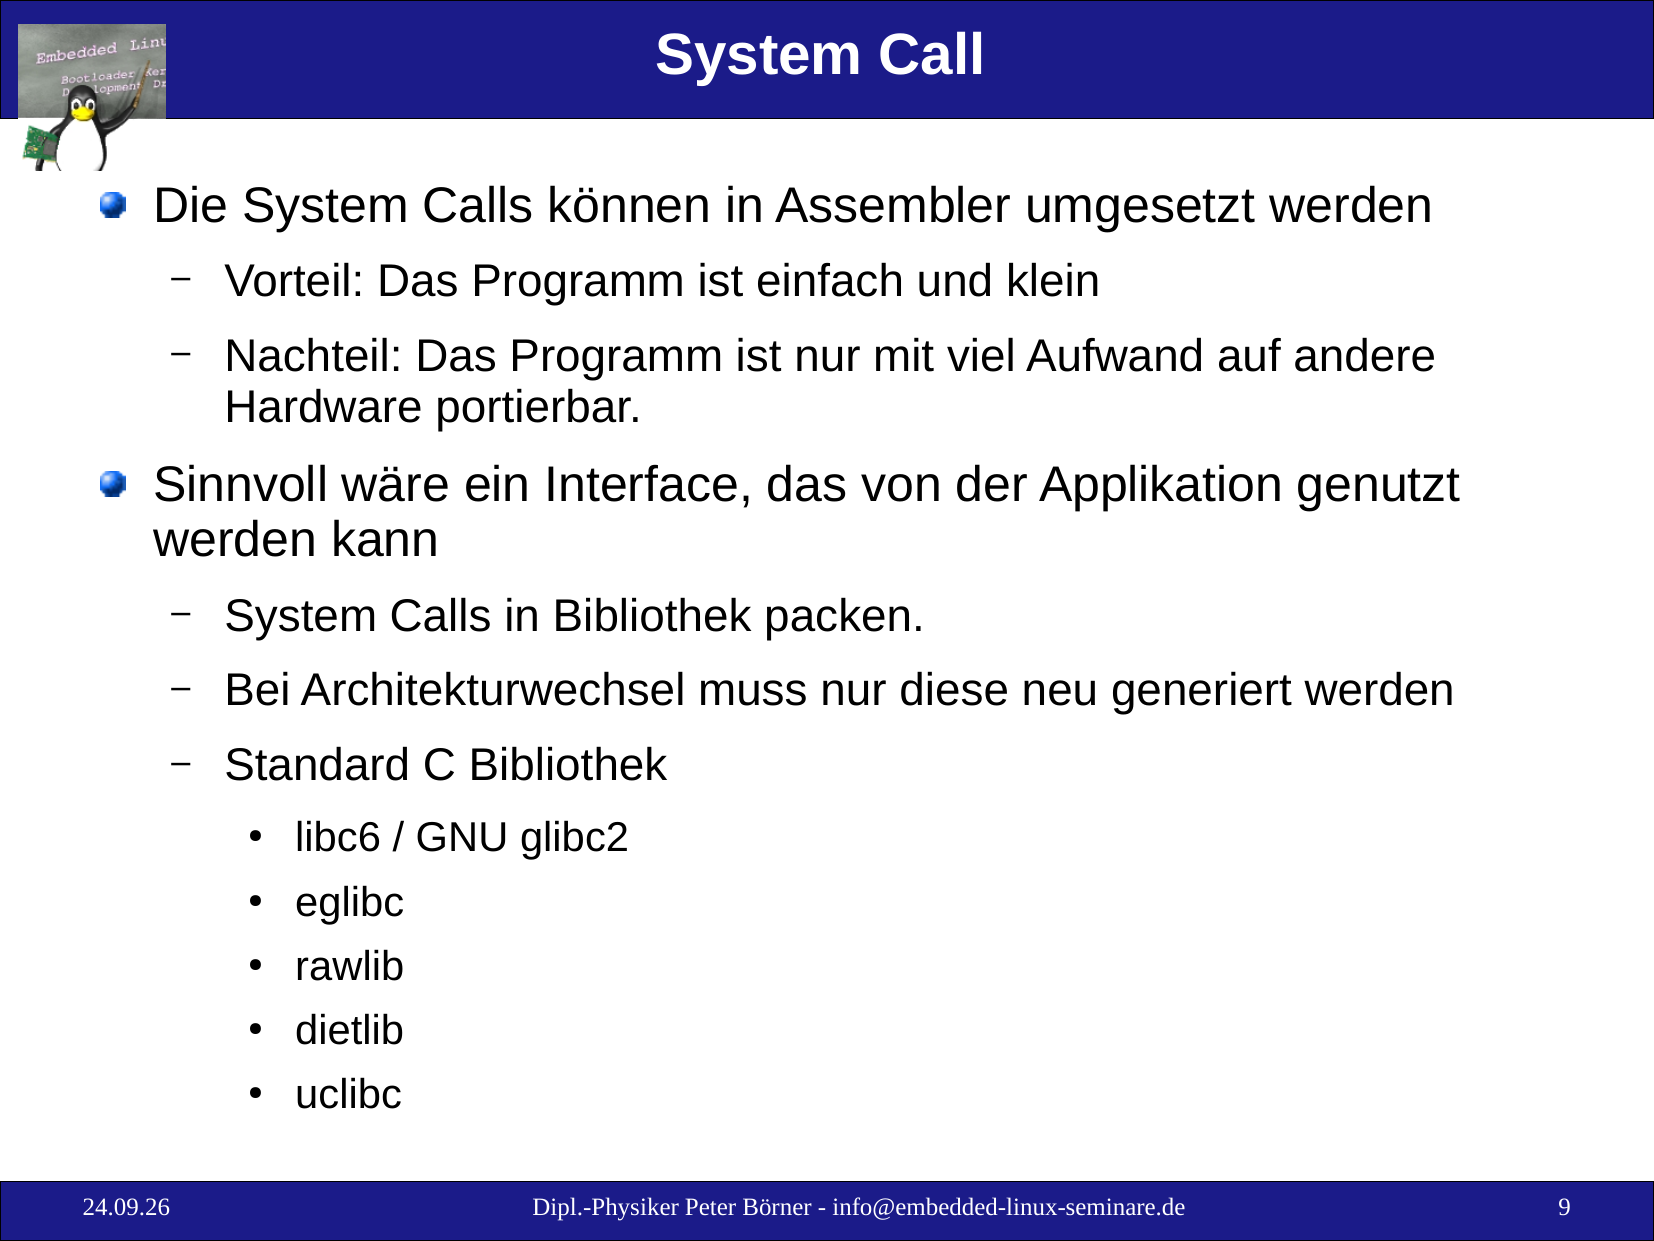

# System Call
Die System Calls können in Assembler umgesetzt werden
Vorteil: Das Programm ist einfach und klein
Nachteil: Das Programm ist nur mit viel Aufwand auf andere Hardware portierbar.
Sinnvoll wäre ein Interface, das von der Applikation genutzt werden kann
System Calls in Bibliothek packen.
Bei Architekturwechsel muss nur diese neu generiert werden
Standard C Bibliothek
libc6 / GNU glibc2
eglibc
rawlib
dietlib
uclibc
 Dipl.-Physiker Peter Börner - info@embedded-linux-seminare.de
9